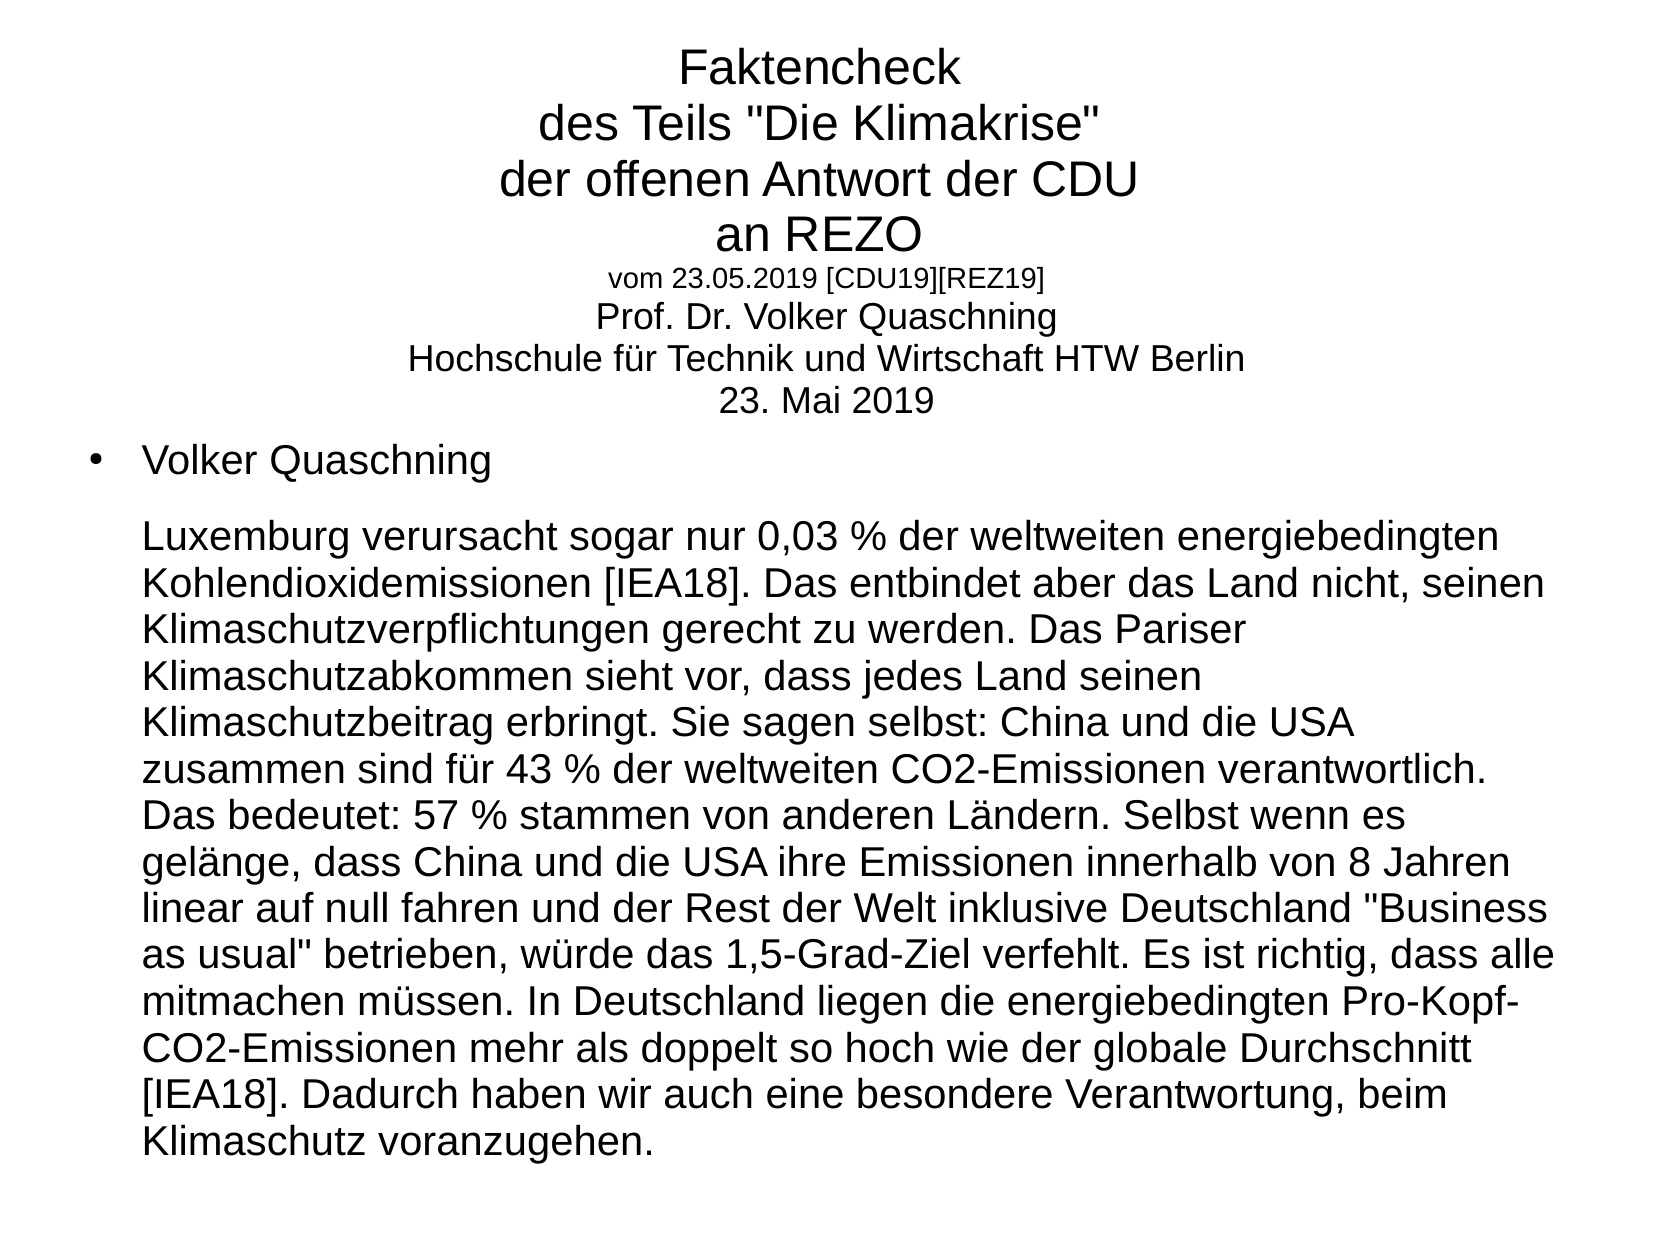

# Faktencheck des Teils "Die Klimakrise" der offenen Antwort der CDU an REZO vom 23.05.2019 [CDU19][REZ19] Prof. Dr. Volker Quaschning Hochschule für Technik und Wirtschaft HTW Berlin 23. Mai 2019
Volker Quaschning
Luxemburg verursacht sogar nur 0,03 % der weltweiten energiebedingten Kohlendioxidemissionen [IEA18]. Das entbindet aber das Land nicht, seinen Klimaschutz­verpflichtungen gerecht zu werden. Das Pariser Klimaschutzabkommen sieht vor, dass jedes Land seinen Klimaschutzbeitrag erbringt. Sie sagen selbst: China und die USA zusammen sind für 43 % der weltweiten CO2-Emissionen verantwortlich. Das bedeutet: 57 % stammen von anderen Ländern. Selbst wenn es gelänge, dass China und die USA ihre Emissionen innerhalb von 8 Jahren linear auf null fahren und der Rest der Welt inklusive Deutschland "Business as usual" betrieben, würde das 1,5-Grad-Ziel verfehlt. Es ist richtig, dass alle mitmachen müssen. In Deutschland liegen die energiebedingten Pro-Kopf-CO2-Emissionen mehr als doppelt so hoch wie der globale Durchschnitt [IEA18]. Dadurch haben wir auch eine besondere Verantwortung, beim Klimaschutz voranzugehen.